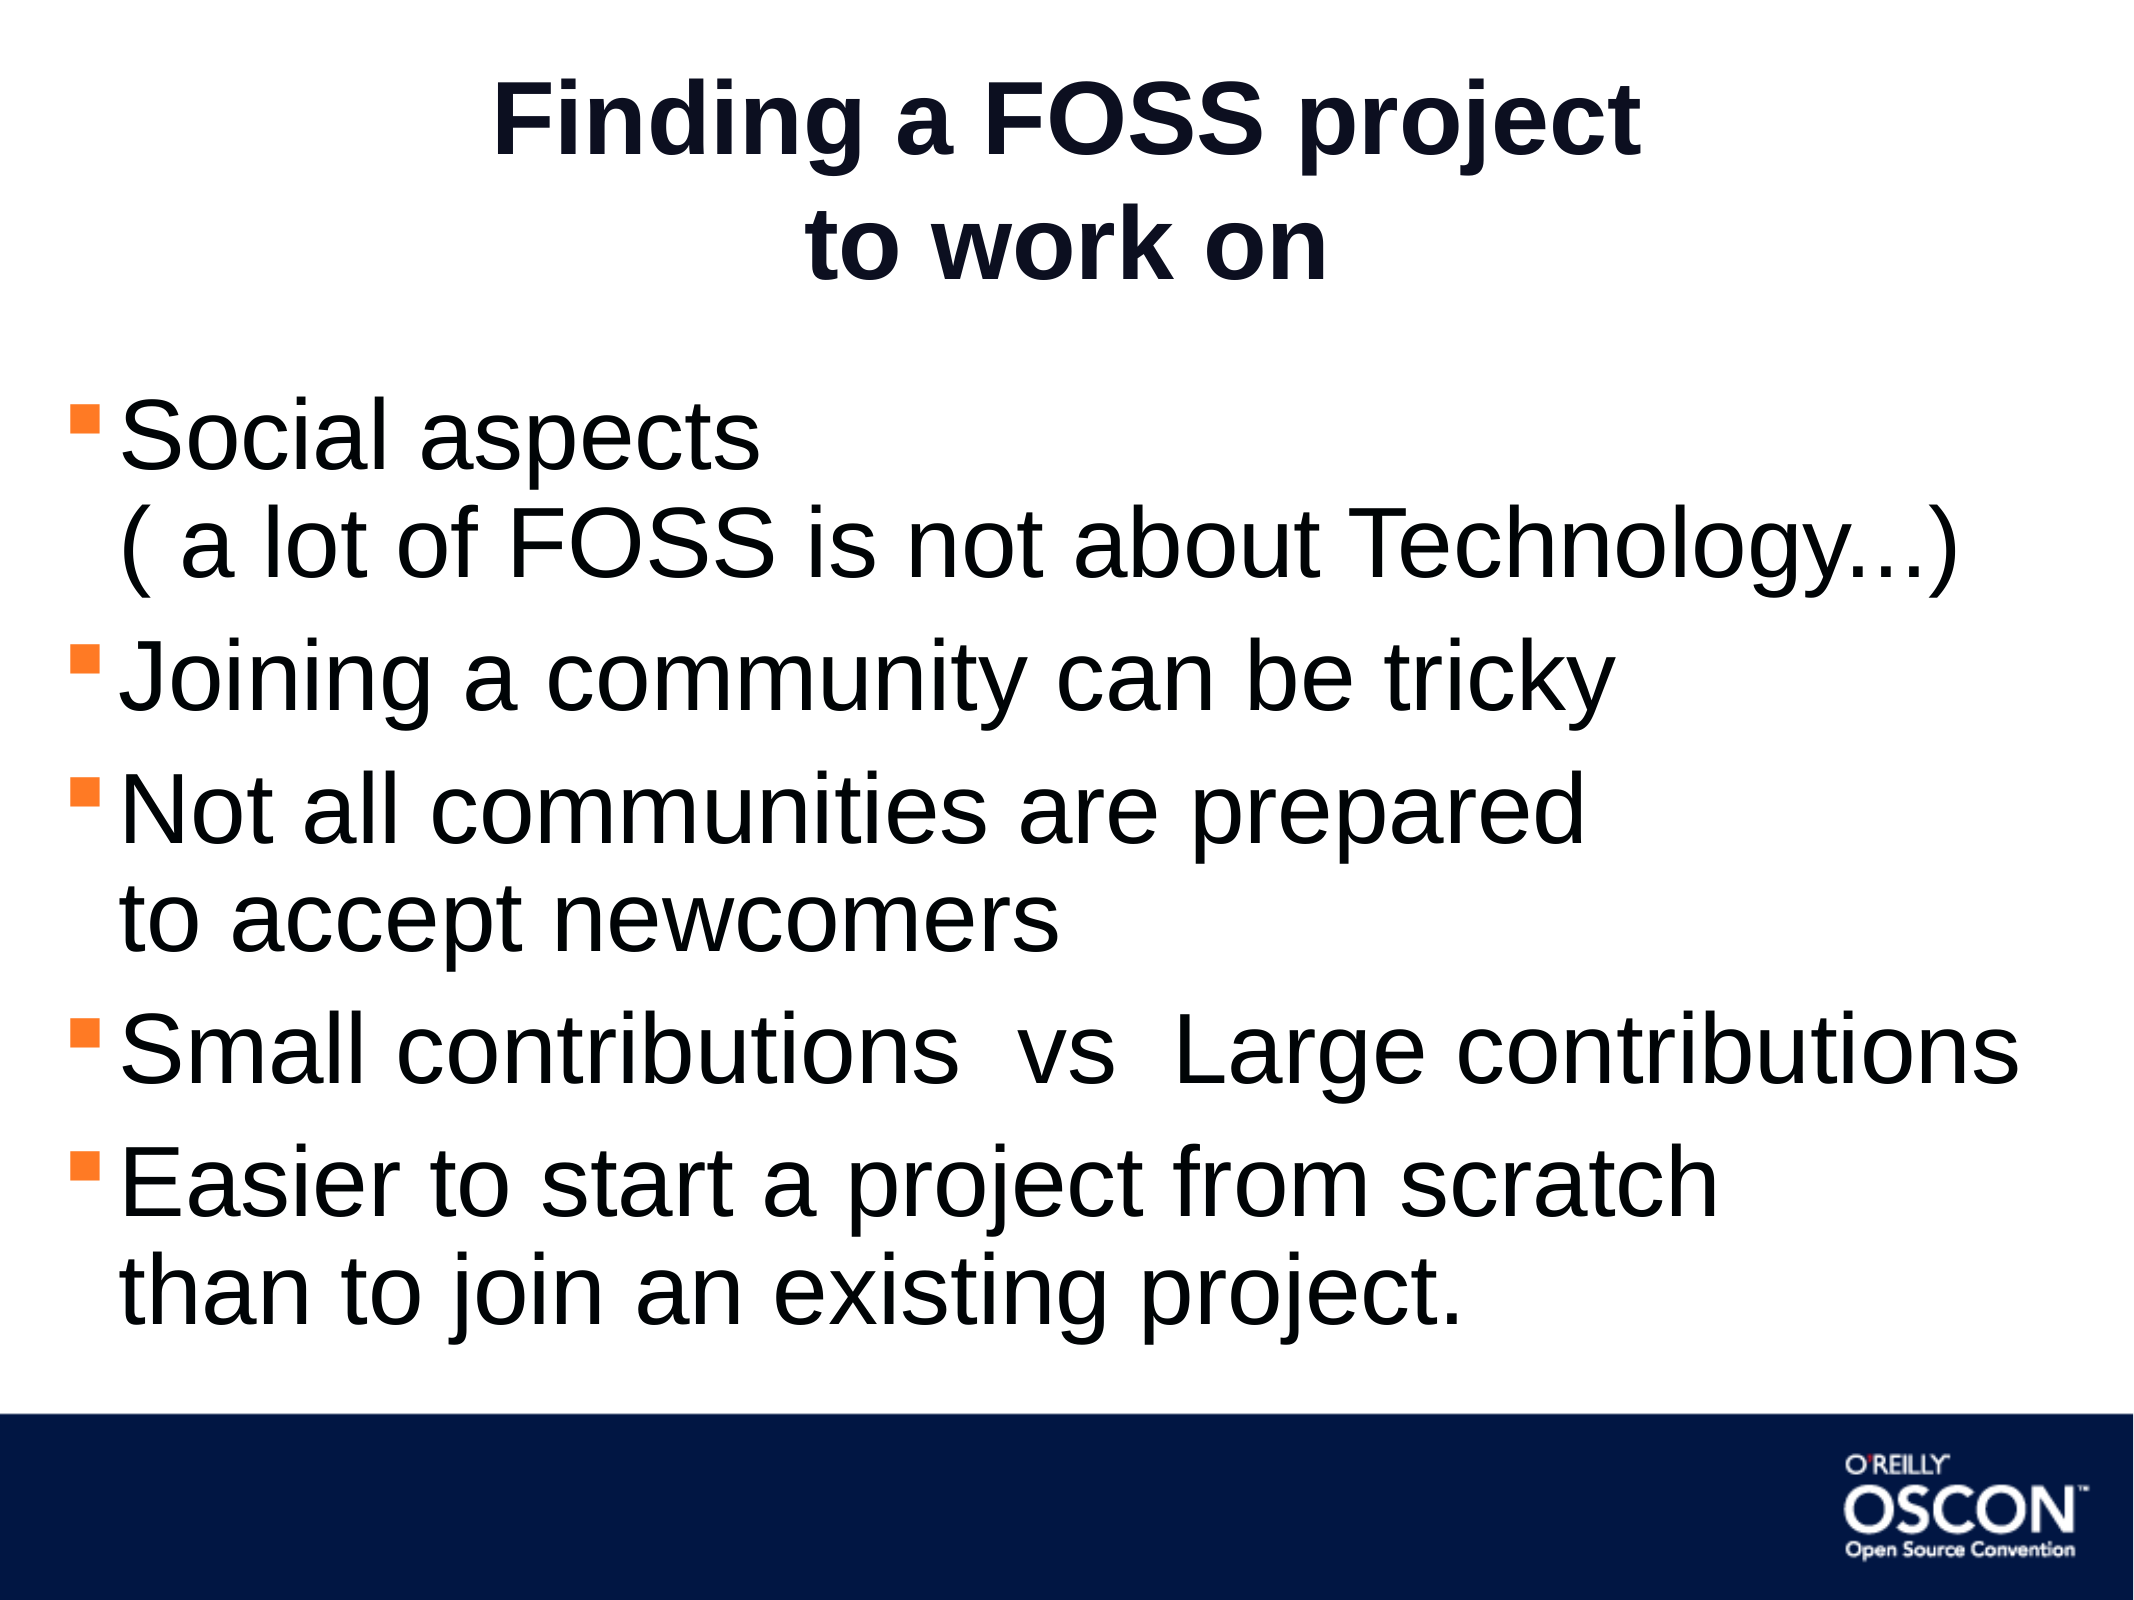

# Finding a FOSS project to work on
Social aspects
( a lot of FOSS is not about Technology...)
Joining a community can be tricky
Not all communities are prepared
to accept newcomers
Small contributions vs Large contributions
Easier to start a project from scratch
than to join an existing project.